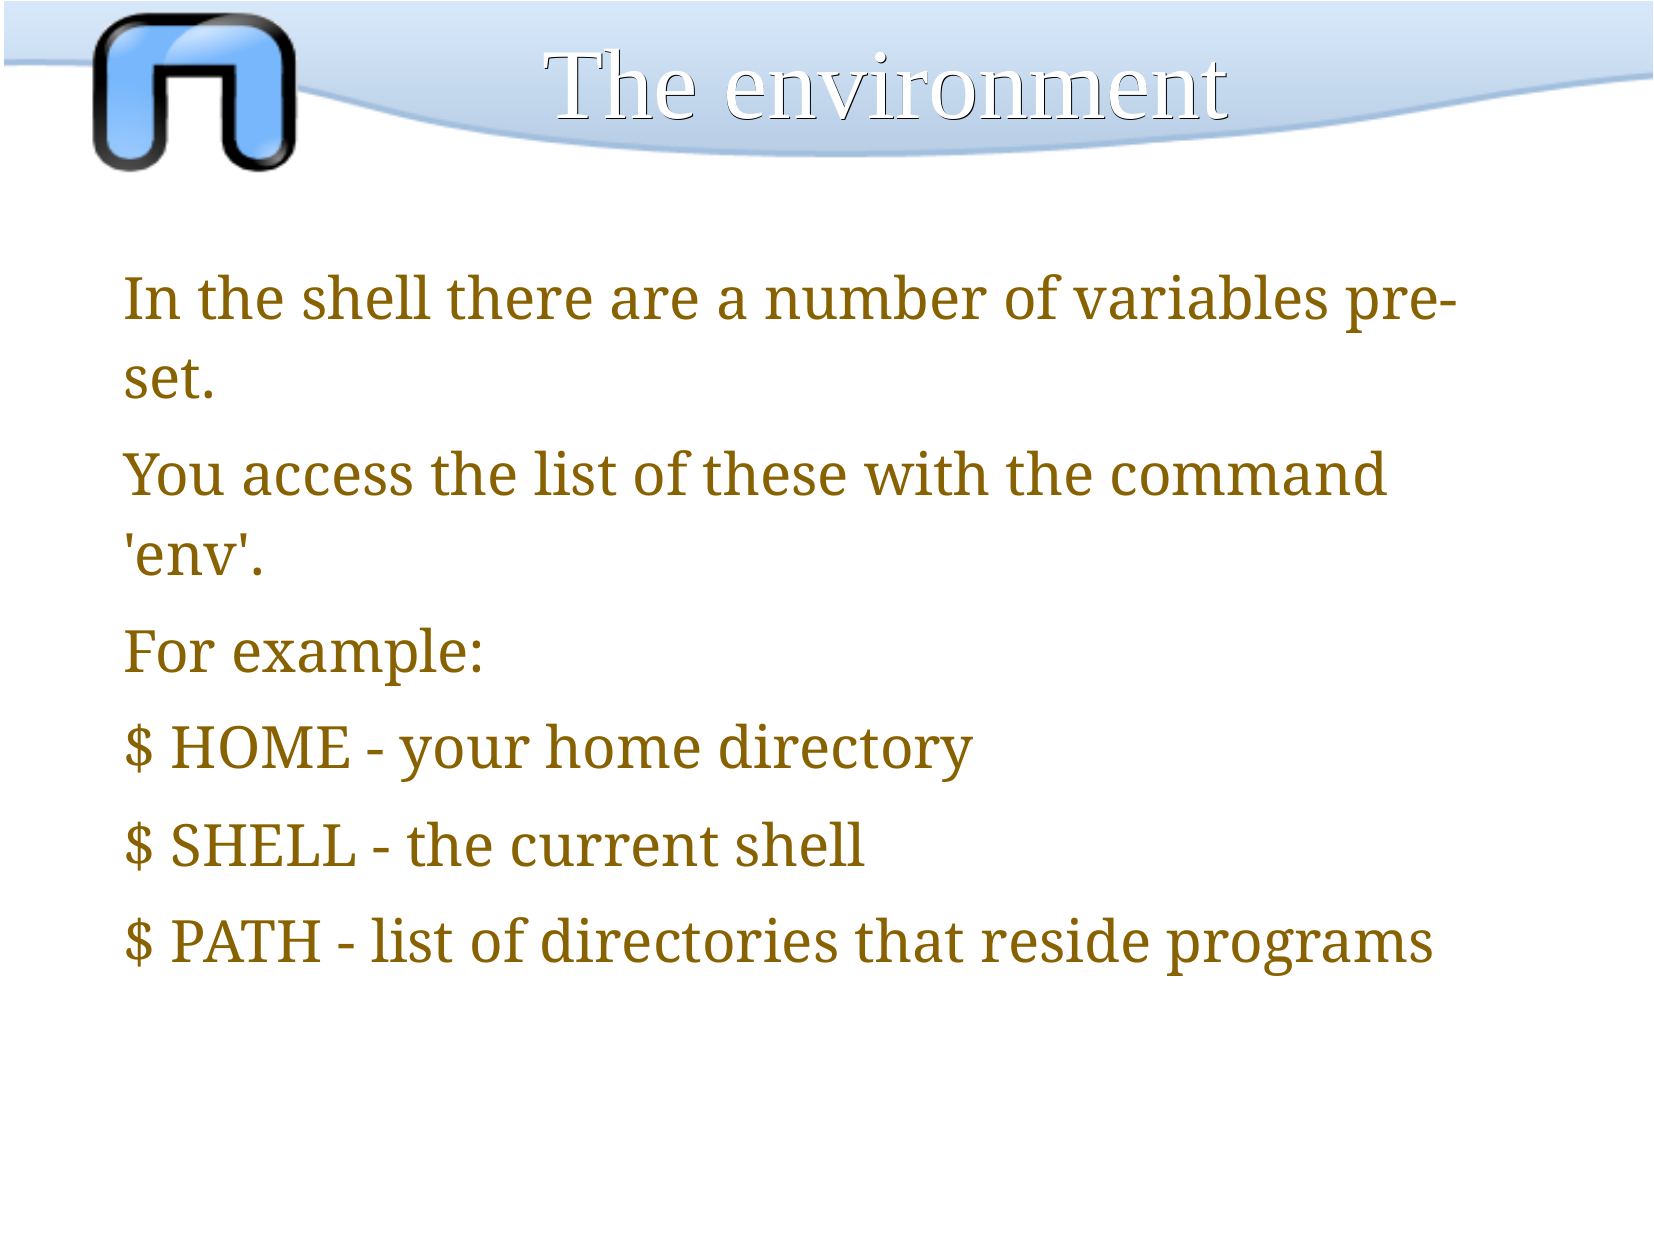

The environment
# In the shell there are a number of variables pre-set.
You access the list of these with the command 'env'.
For example:
$ HOME - your home directory
$ SHELL - the current shell
$ PATH - list of directories that reside programs